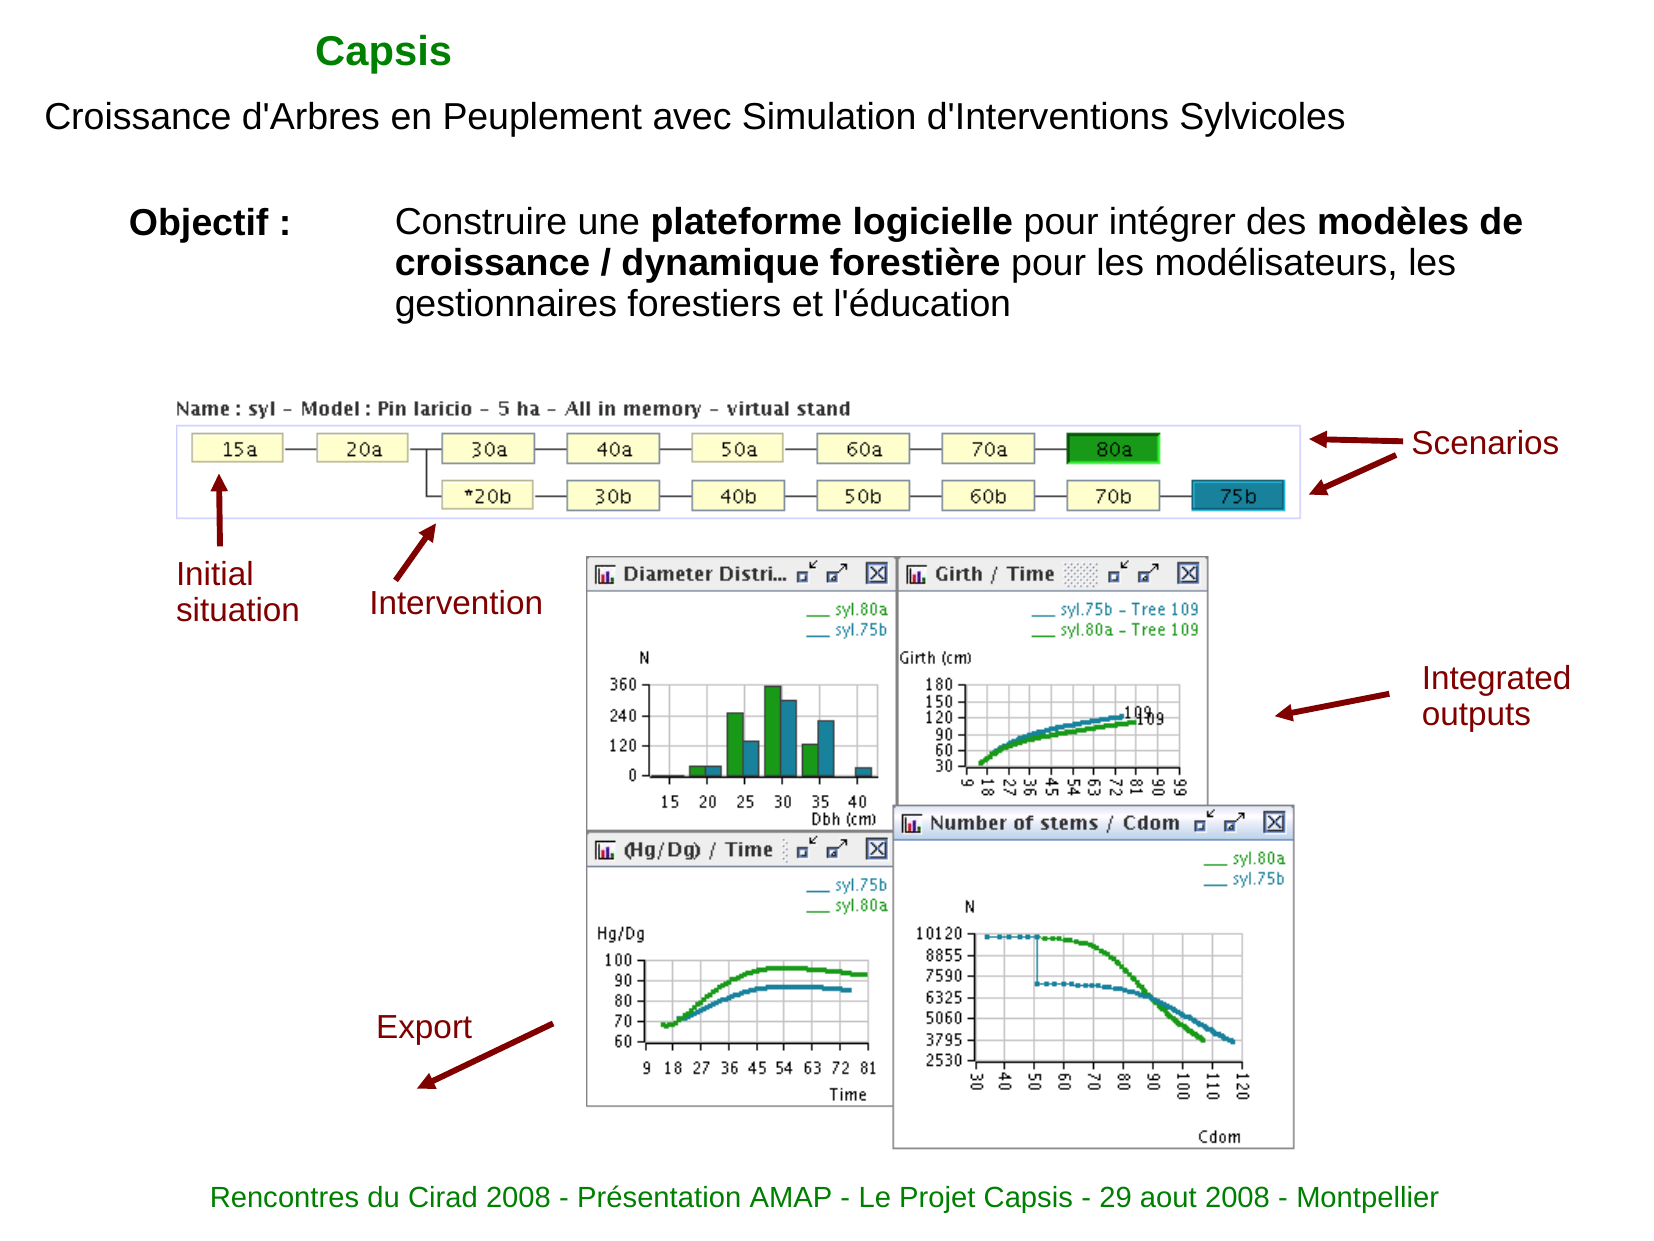

Capsis
Croissance d'Arbres en Peuplement avec Simulation d'Interventions Sylvicoles
Construire une plateforme logicielle pour intégrer des modèles de croissance / dynamique forestière pour les modélisateurs, les gestionnaires forestiers et l'éducation
Objectif :
Scenarios
Initial situation
Intervention
Integrated outputs
Export